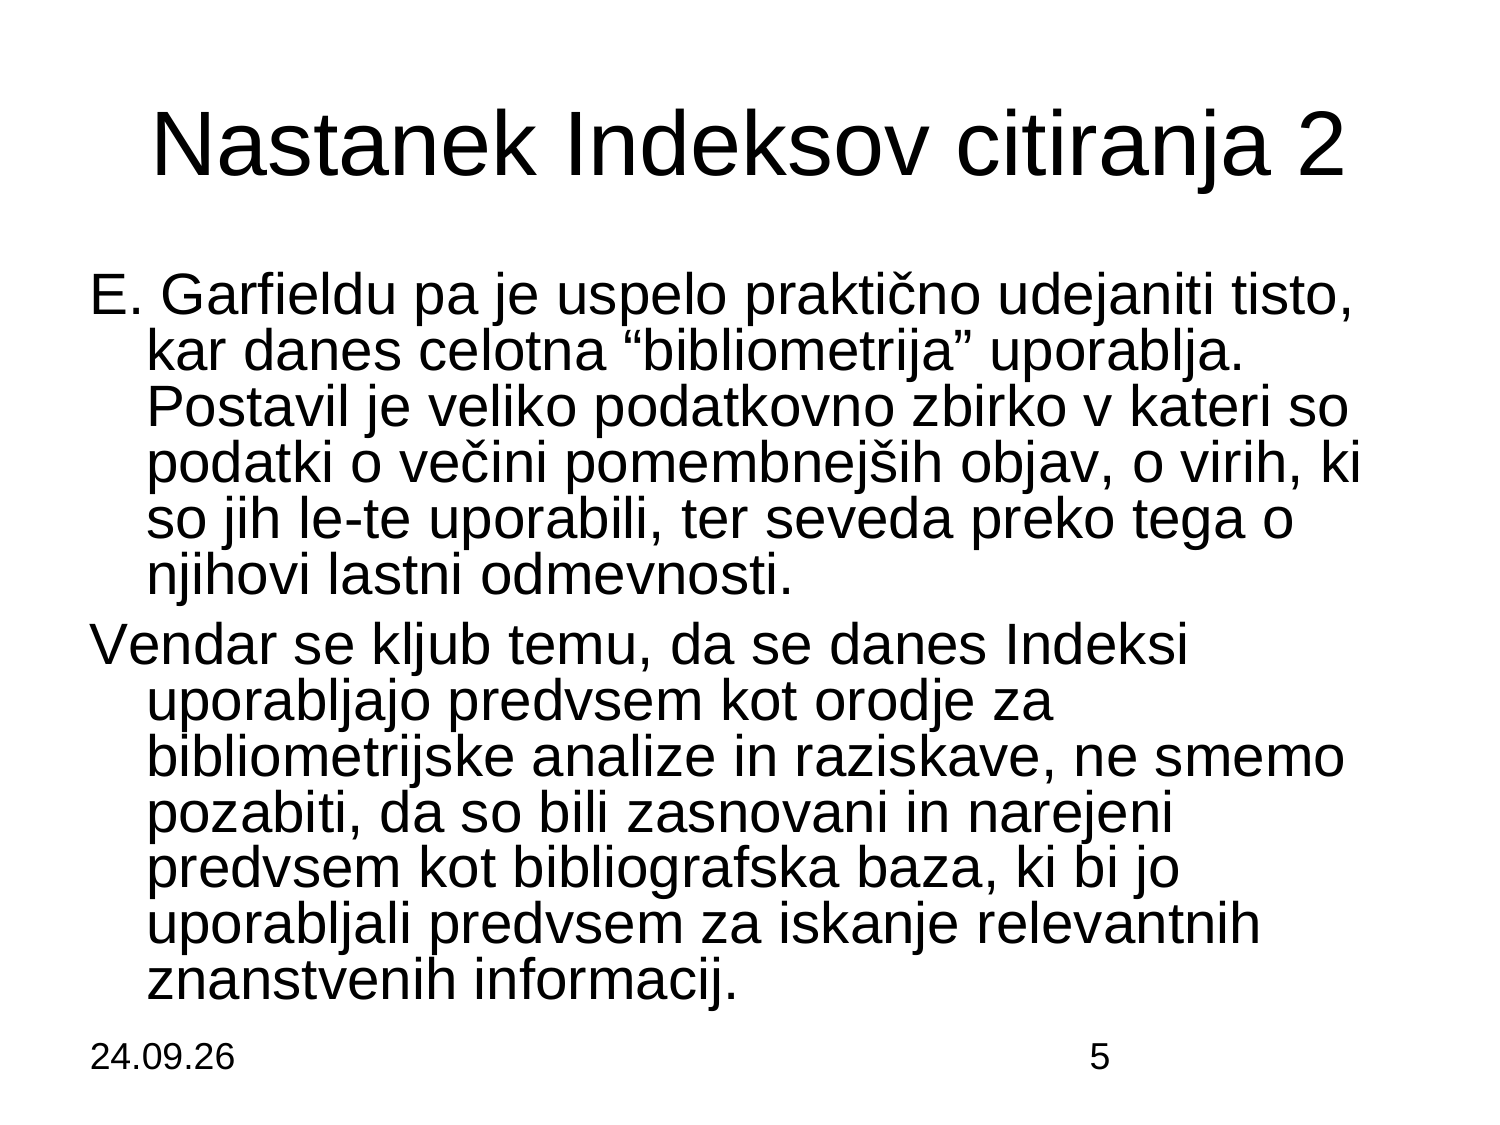

# Nastanek Indeksov citiranja 2
E. Garfieldu pa je uspelo praktično udejaniti tisto, kar danes celotna “bibliometrija” uporablja. Postavil je veliko podatkovno zbirko v kateri so podatki o večini pomembnejših objav, o virih, ki so jih le-te uporabili, ter seveda preko tega o njihovi lastni odmevnosti.
Vendar se kljub temu, da se danes Indeksi uporabljajo predvsem kot orodje za bibliometrijske analize in raziskave, ne smemo pozabiti, da so bili zasnovani in narejeni predvsem kot bibliografska baza, ki bi jo uporabljali predvsem za iskanje relevantnih znanstvenih informacij.
5